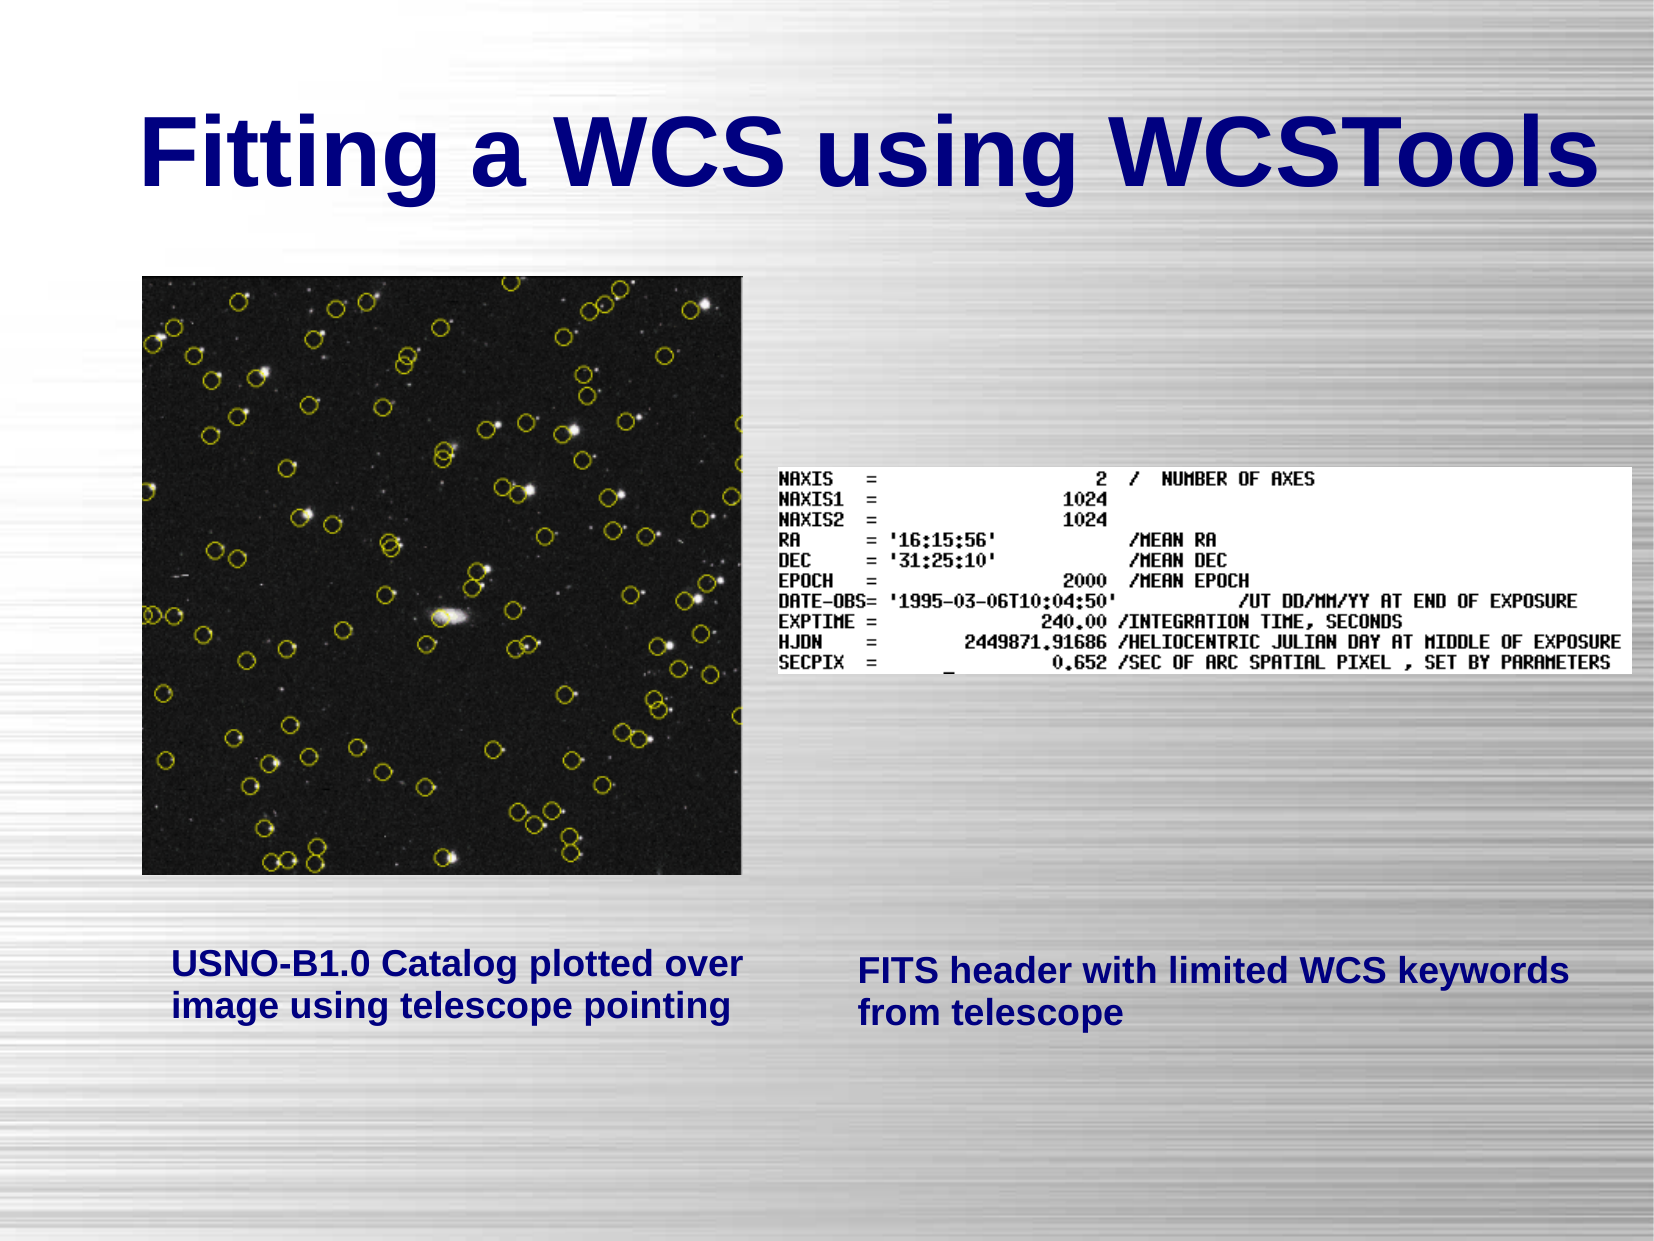

Fitting a WCS using WCSTools
USNO-B1.0 Catalog plotted over
image using telescope pointing
FITS header with limited WCS keywords
from telescope